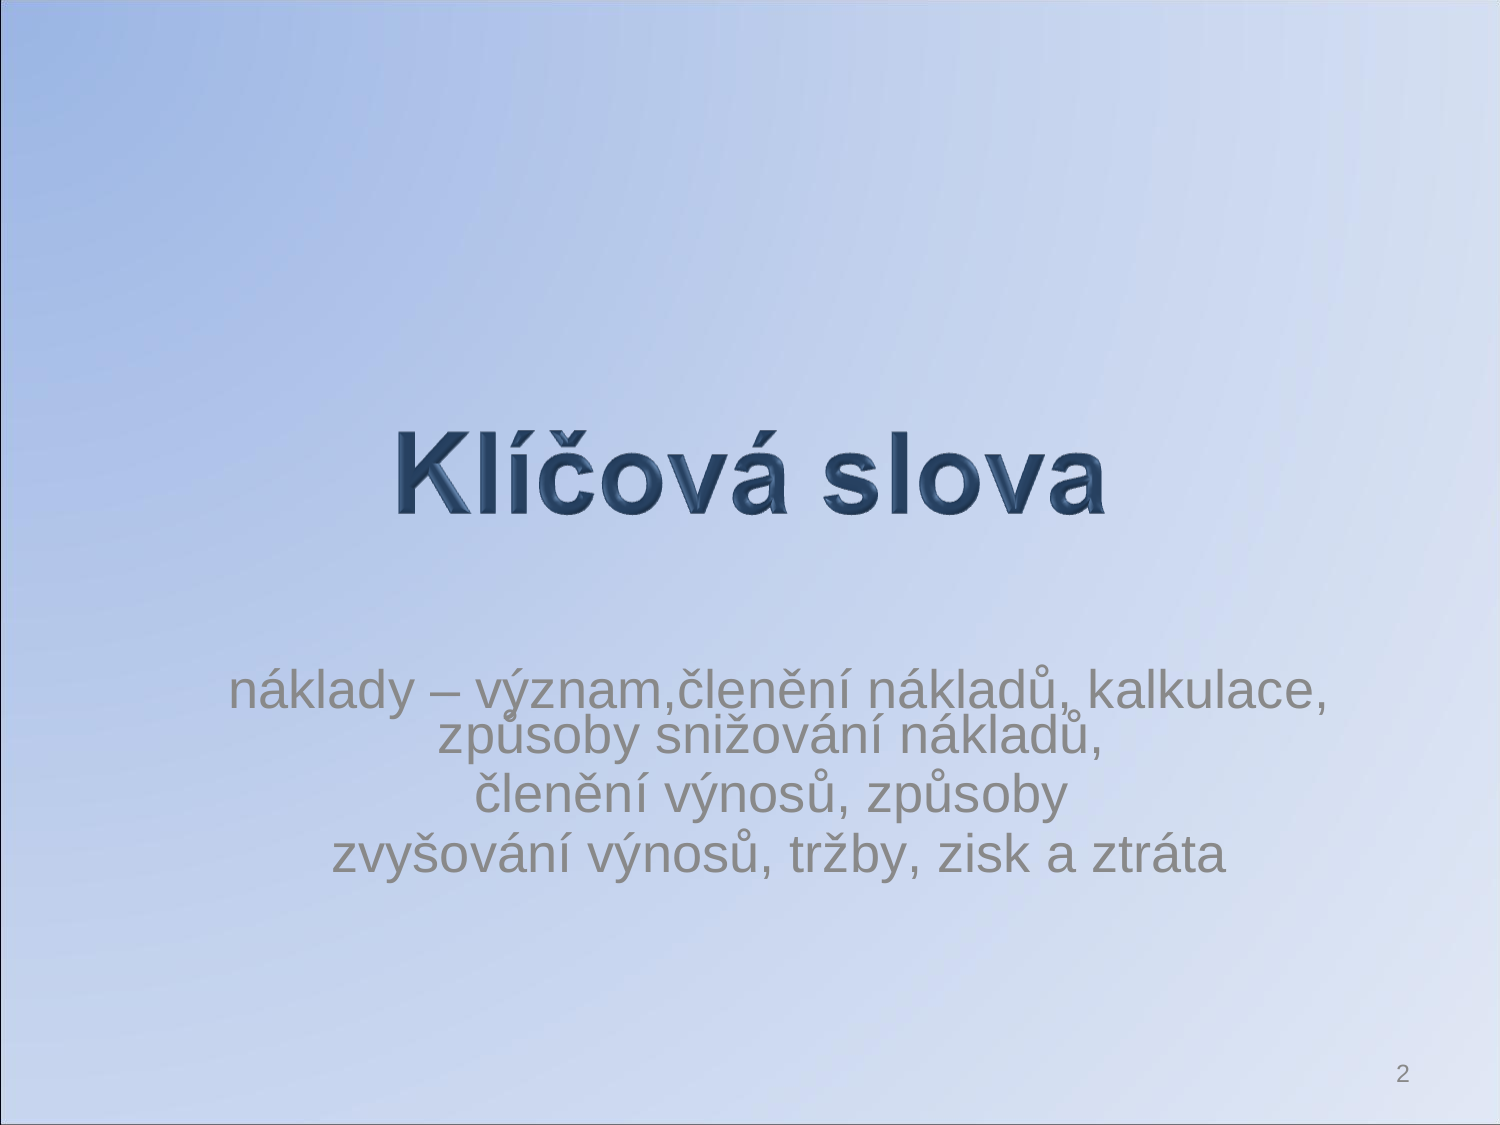

náklady – význam,členění nákladů, kalkulace, způsoby snižování nákladů,
členění výnosů, způsoby
zvyšování výnosů, tržby, zisk a ztráta